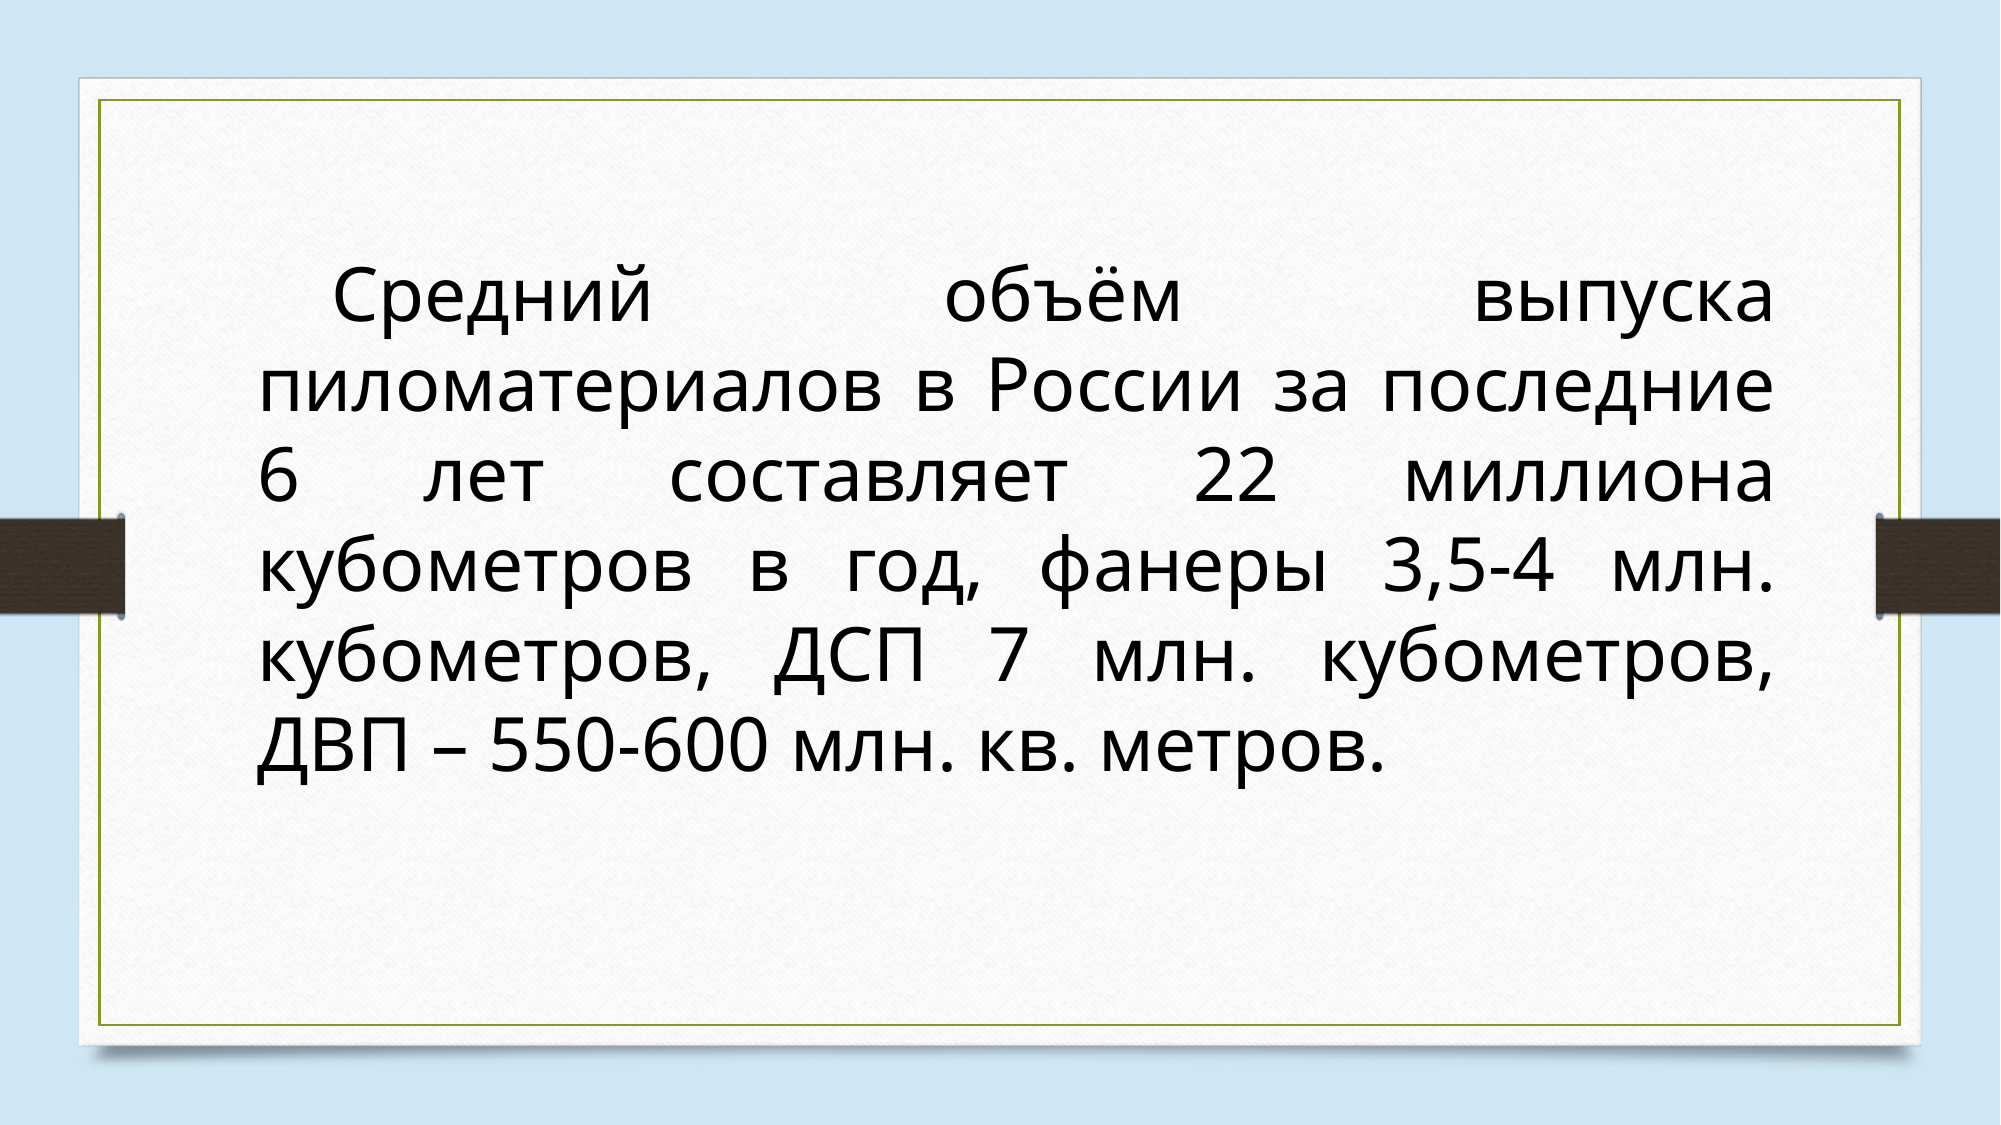

Средний объём выпуска пиломатериалов в России за последние 6 лет составляет 22 миллиона кубометров в год, фанеры 3,5-4 млн. кубометров, ДСП 7 млн. кубометров, ДВП – 550-600 млн. кв. метров.